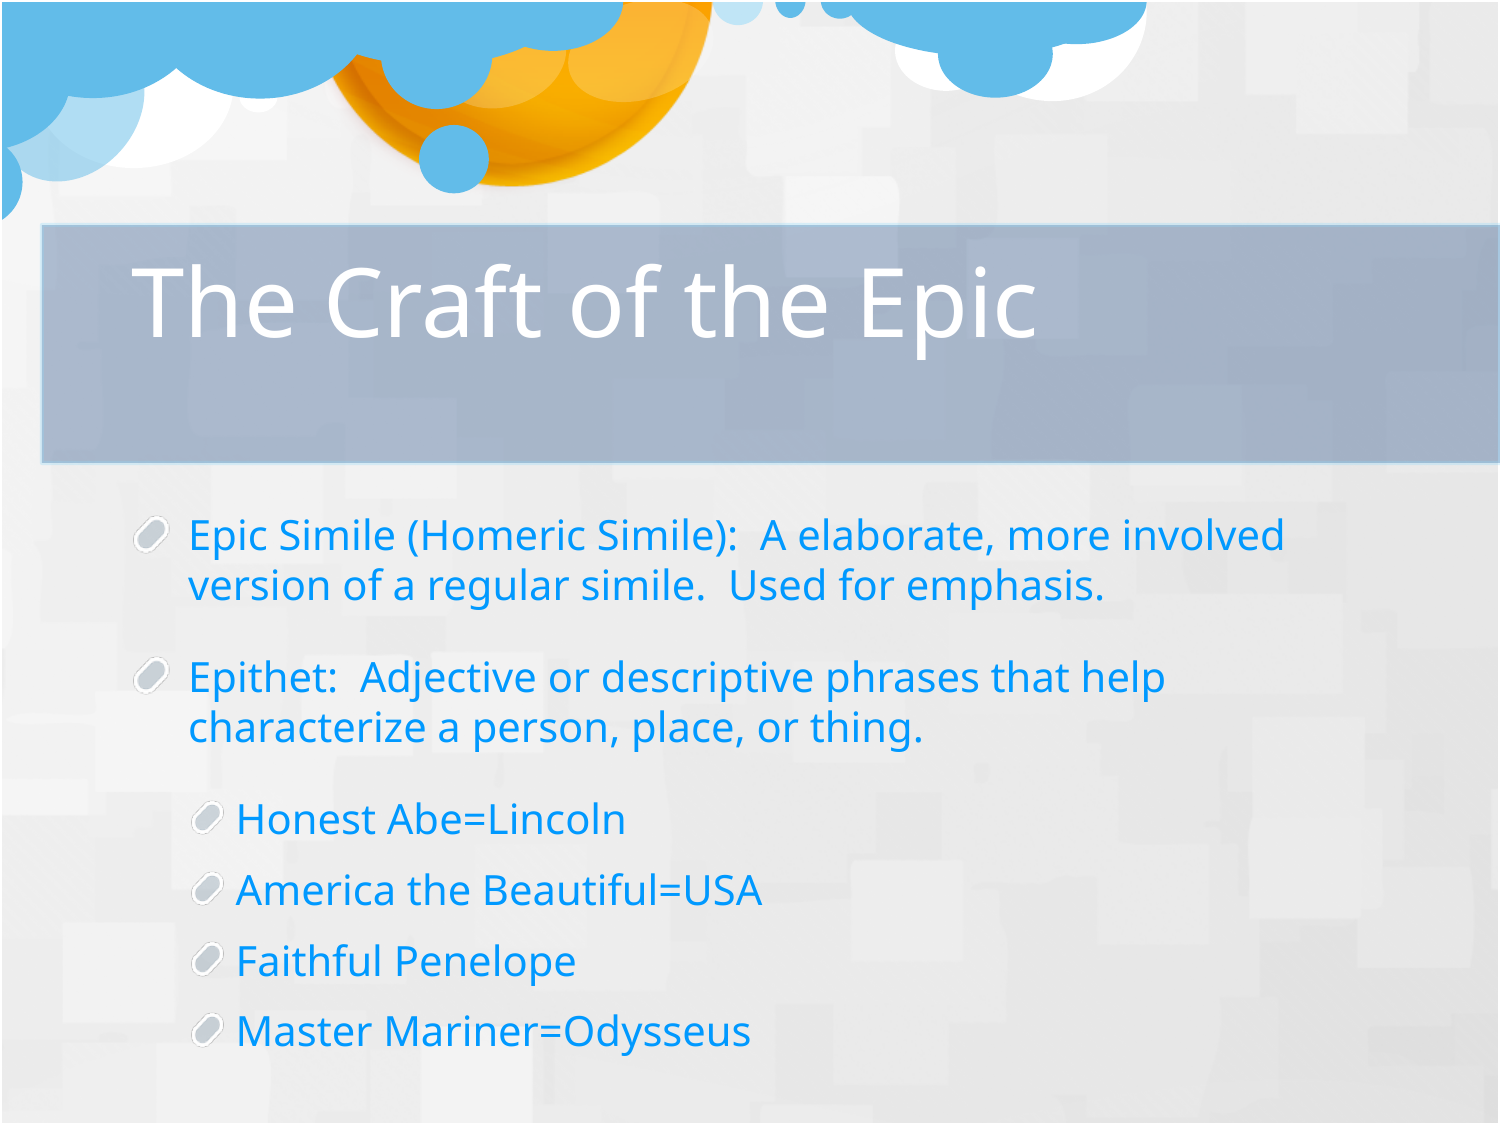

# The Craft of the Epic
Epic Simile (Homeric Simile): A elaborate, more involved version of a regular simile. Used for emphasis.
Epithet: Adjective or descriptive phrases that help characterize a person, place, or thing.
Honest Abe=Lincoln
America the Beautiful=USA
Faithful Penelope
Master Mariner=Odysseus